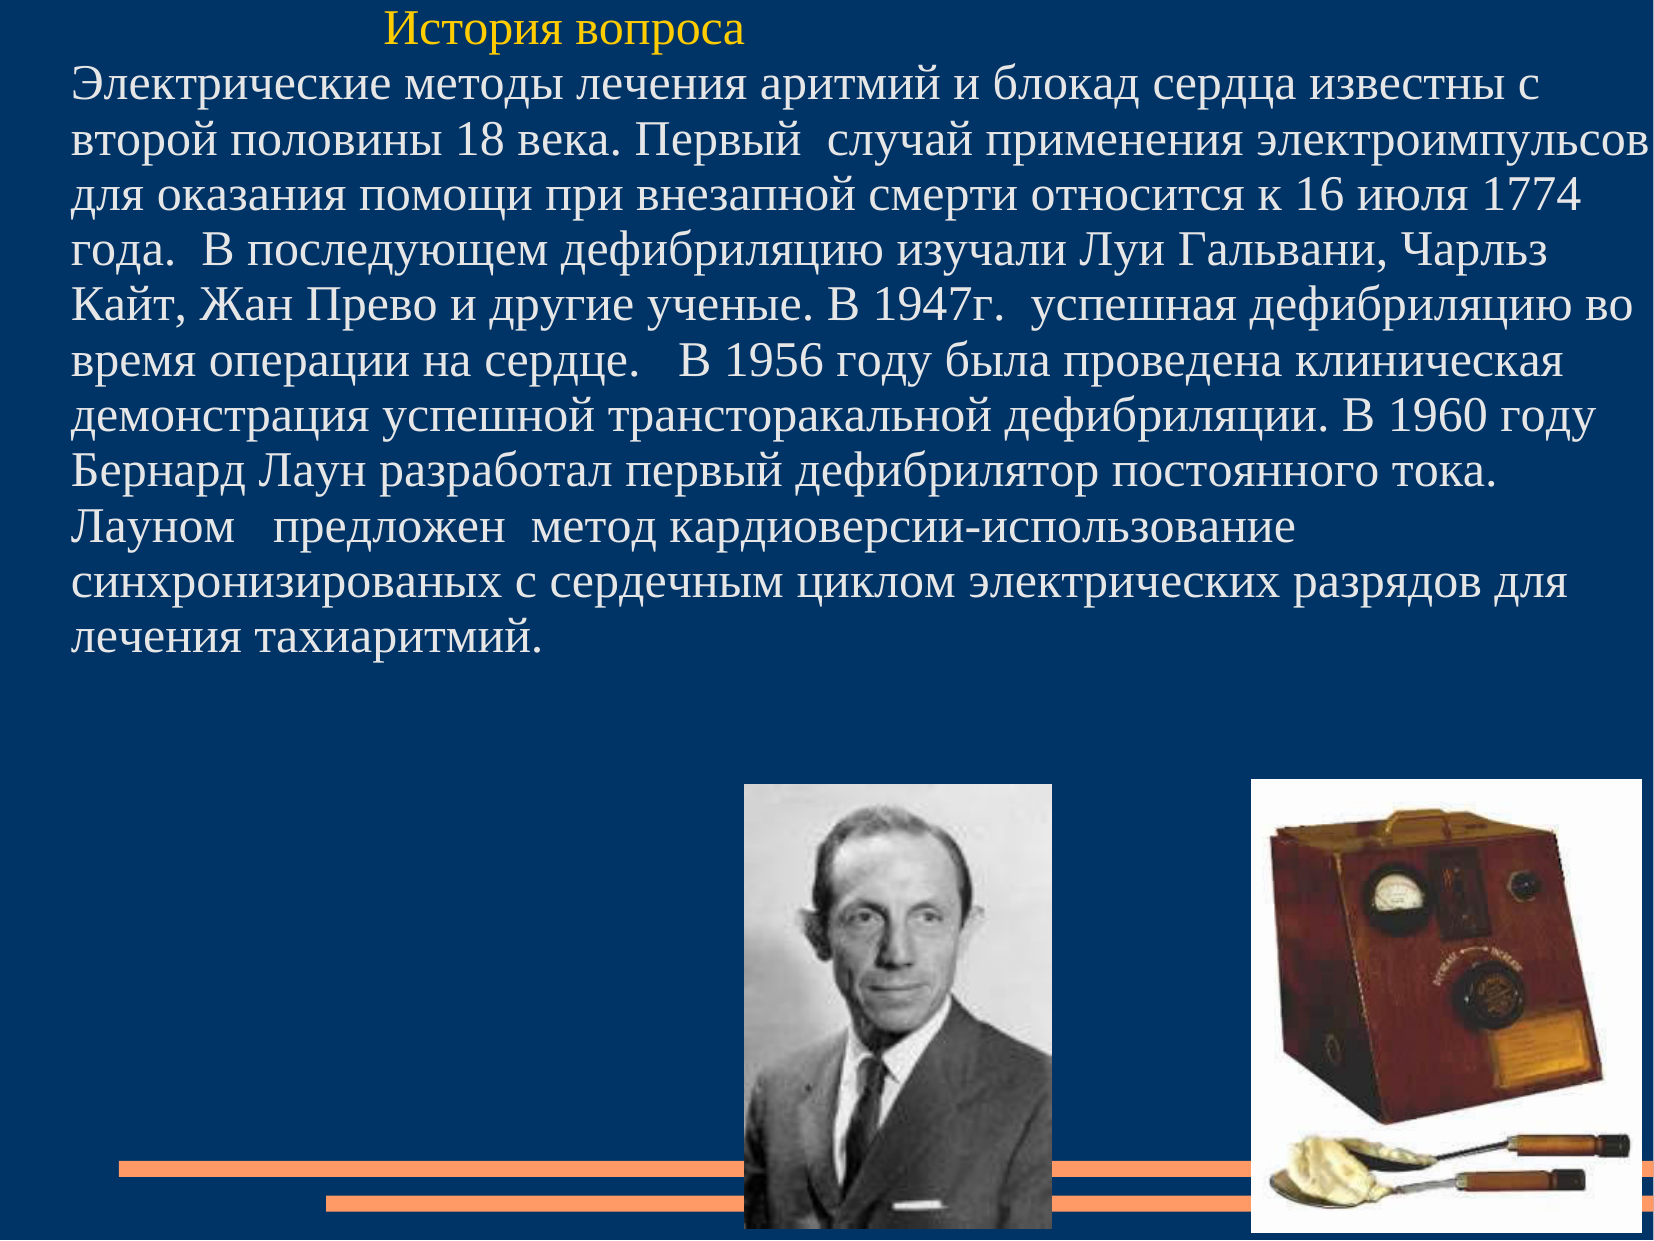

# История вопроса
Электрические методы лечения аритмий и блокад сердца известны с второй половины 18 века. Первый случай применения электроимпульсов для оказания помощи при внезапной смерти относится к 16 июля 1774 года. В последующем дефибриляцию изучали Луи Гальвани, Чарльз Кайт, Жан Прево и другие ученые. В 1947г. успешная дефибриляцию во время операции на сердце. В 1956 году была проведена клиническая демонстрация успешной трансторакальной дефибриляции. В 1960 году Бернард Лаун разработал первый дефибрилятор постоянного тока.
Лауном предложен метод кардиоверсии-использование синхронизированых с сердечным циклом электрических разрядов для лечения тахиаритмий.